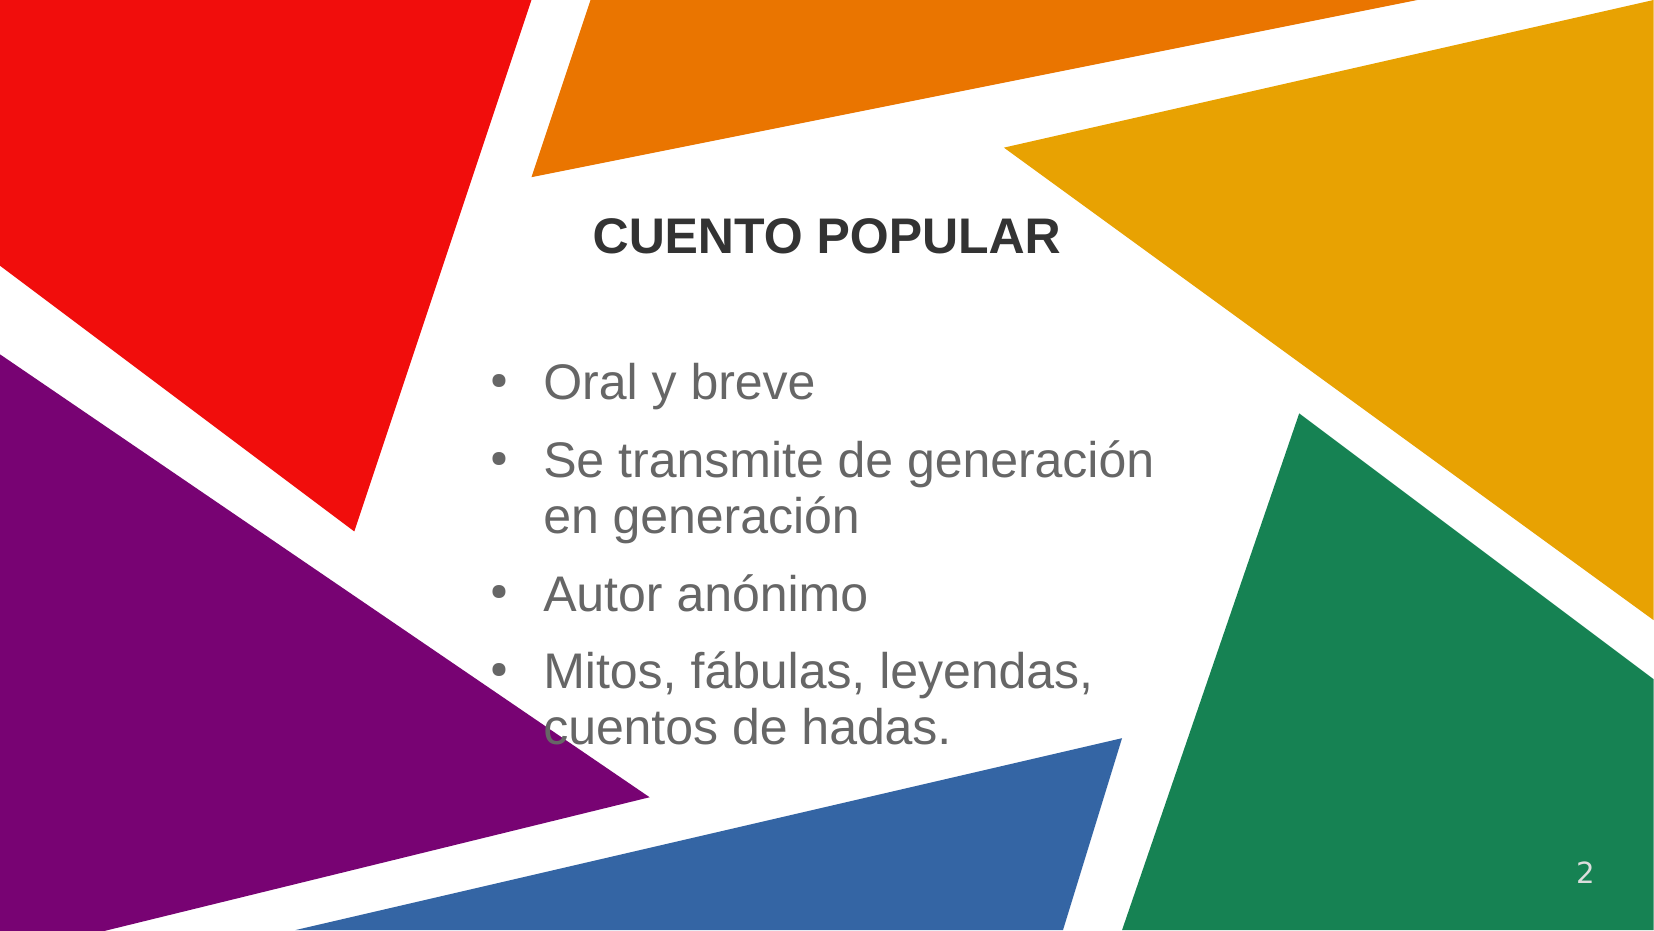

# CUENTO POPULAR
Oral y breve
Se transmite de generación en generación
Autor anónimo
Mitos, fábulas, leyendas, cuentos de hadas.
2